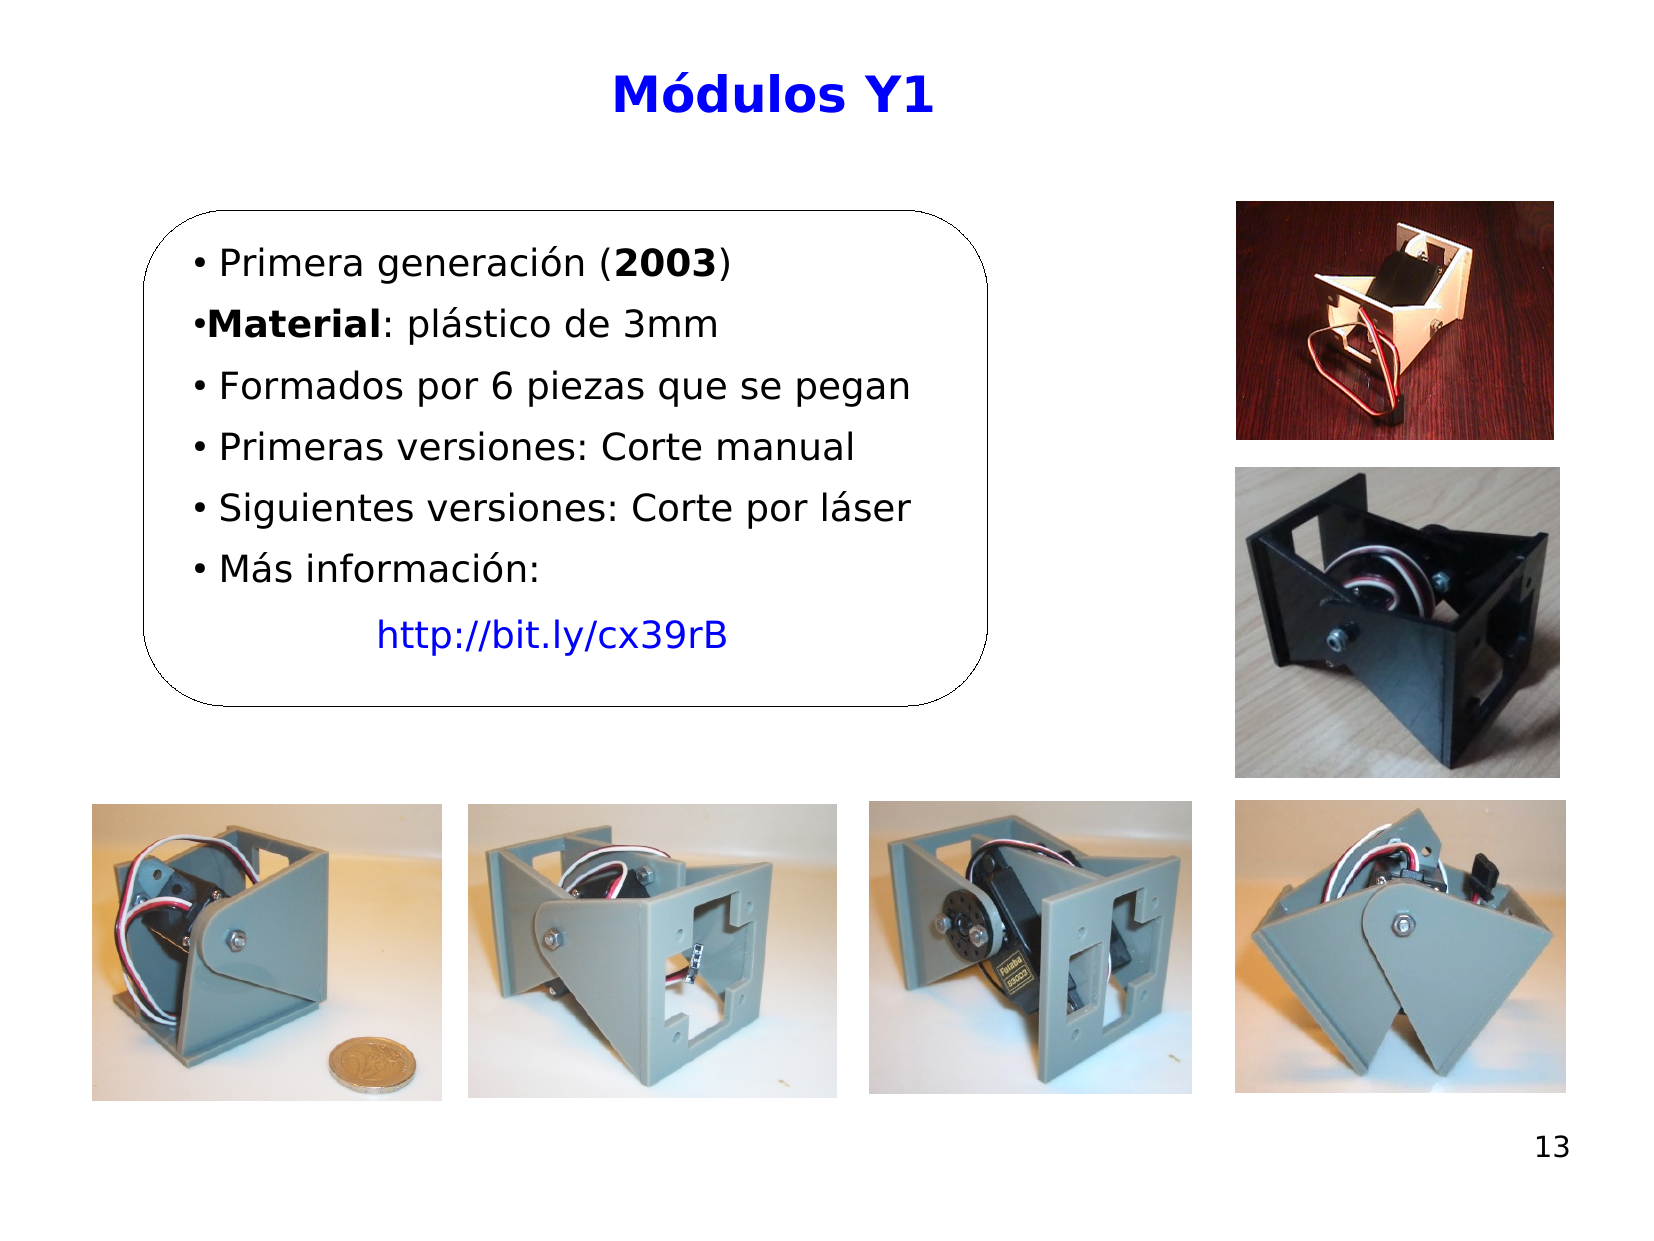

Módulos Y1
 Primera generación (2003)
Material: plástico de 3mm
 Formados por 6 piezas que se pegan
 Primeras versiones: Corte manual
 Siguientes versiones: Corte por láser
 Más información:
http://bit.ly/cx39rB
13